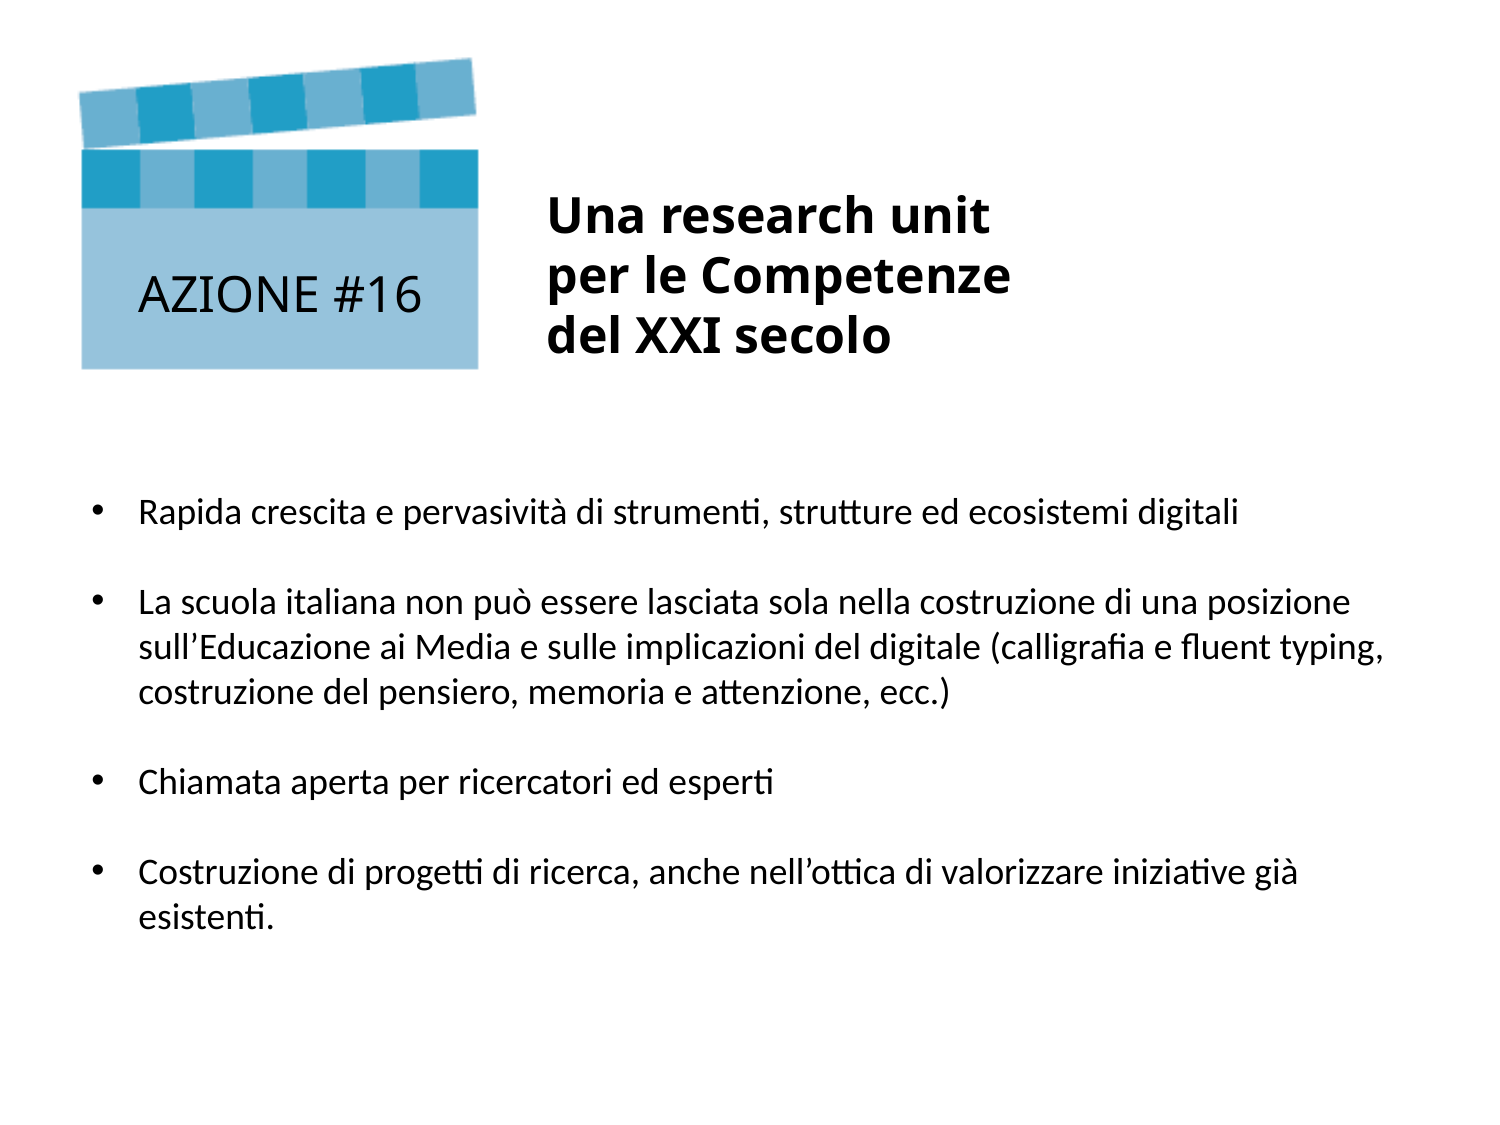

Una research unit
per le Competenze
del XXI secolo
AZIONE #16
Rapida crescita e pervasività di strumenti, strutture ed ecosistemi digitali
La scuola italiana non può essere lasciata sola nella costruzione di una posizione sull’Educazione ai Media e sulle implicazioni del digitale (calligrafia e fluent typing, costruzione del pensiero, memoria e attenzione, ecc.)
Chiamata aperta per ricercatori ed esperti
Costruzione di progetti di ricerca, anche nell’ottica di valorizzare iniziative già esistenti.